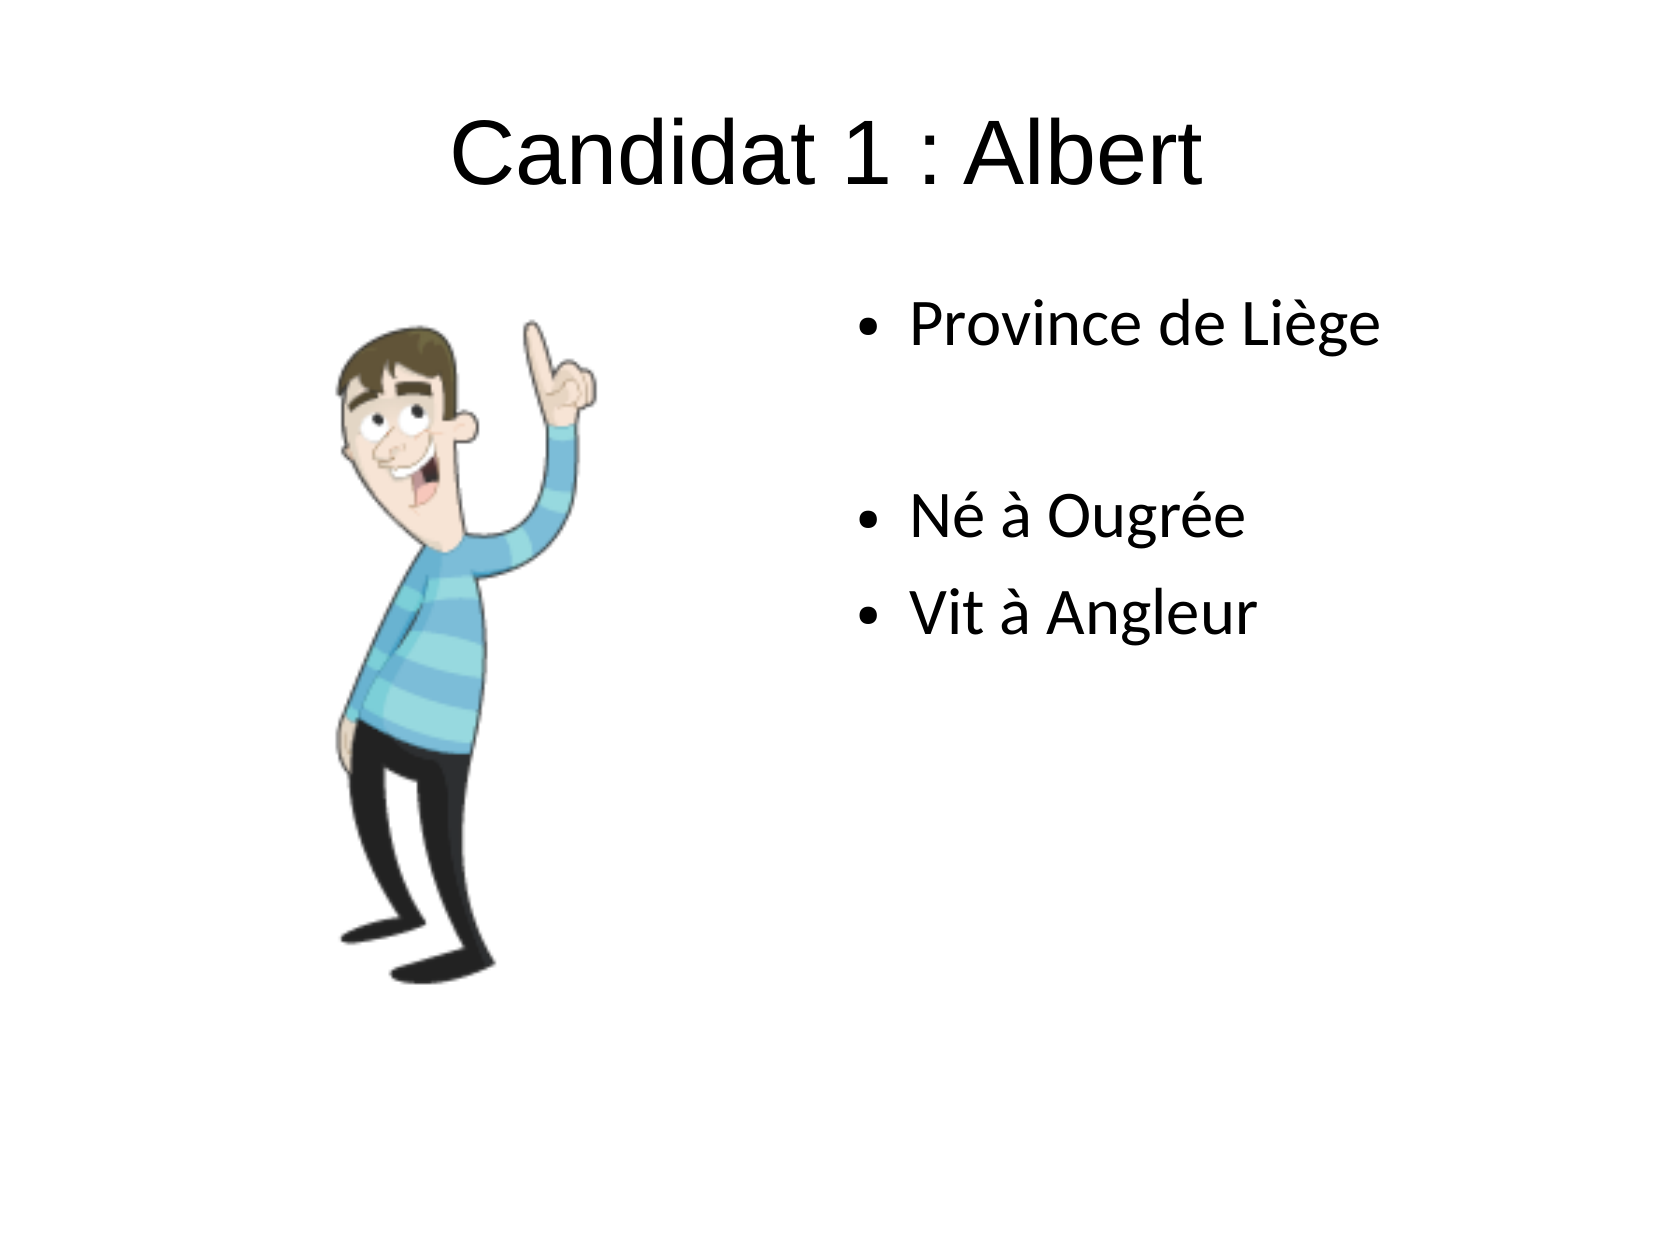

# Candidat 1 : Albert
Province de Liège
Né à Ougrée
Vit à Angleur